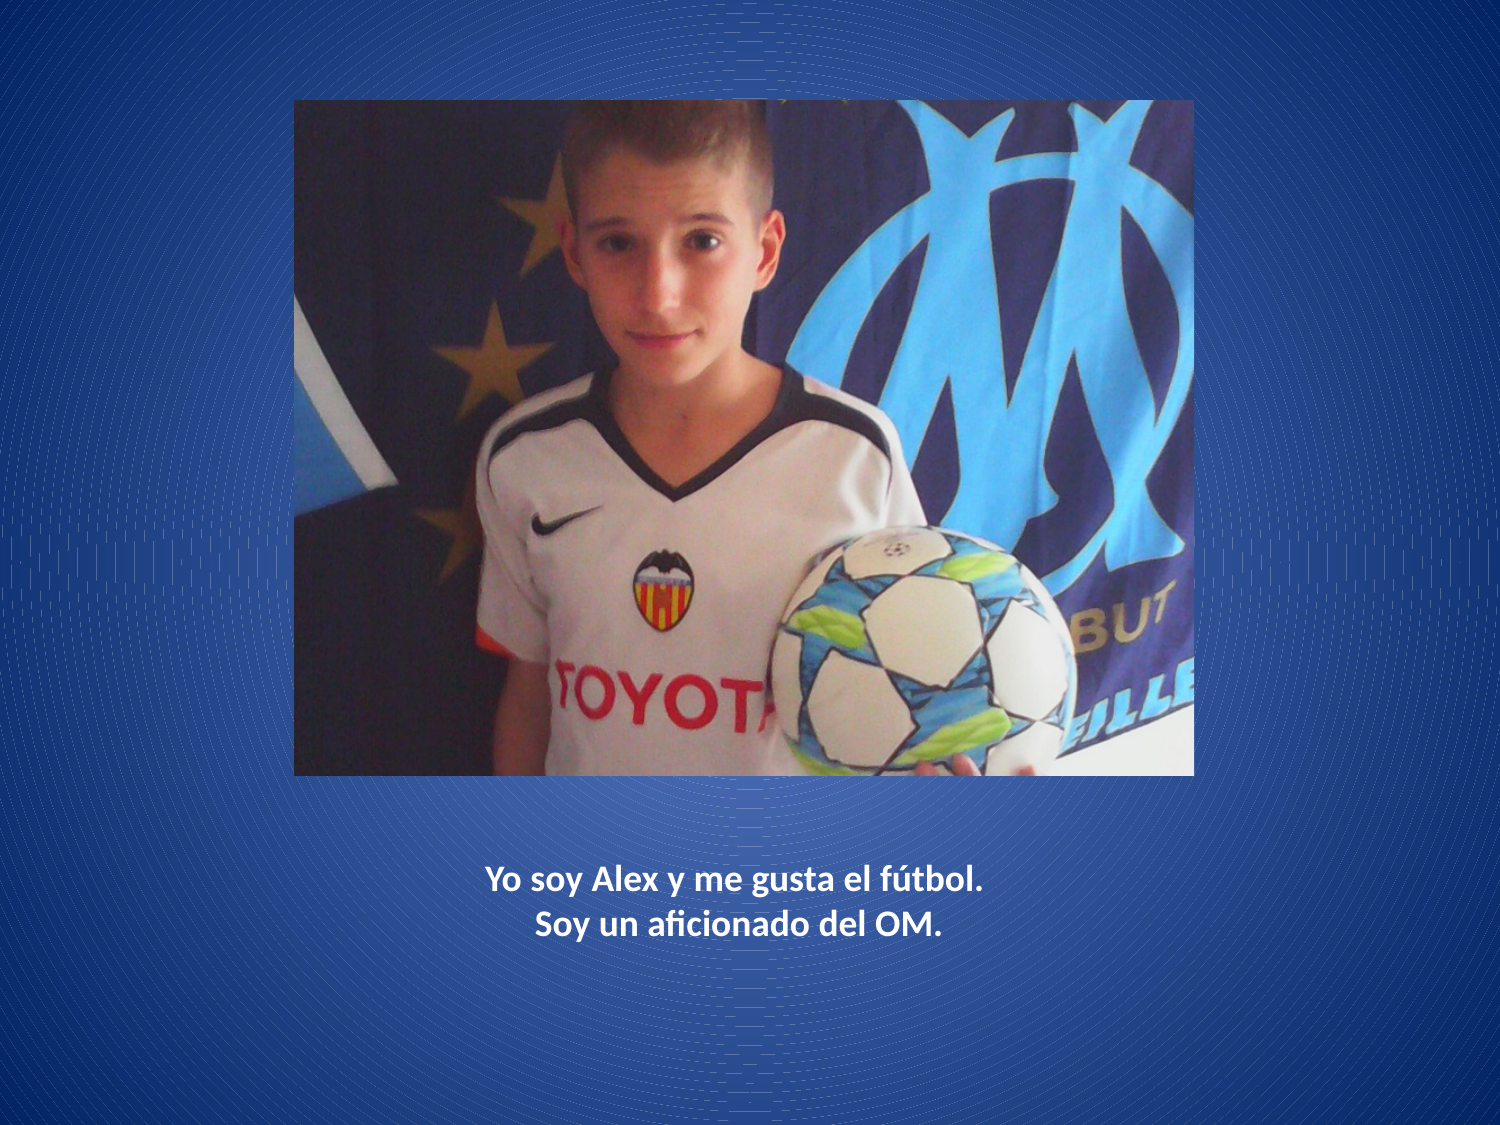

# Yo soy Alex y me gusta el fútbol. Soy un aficionado del OM.